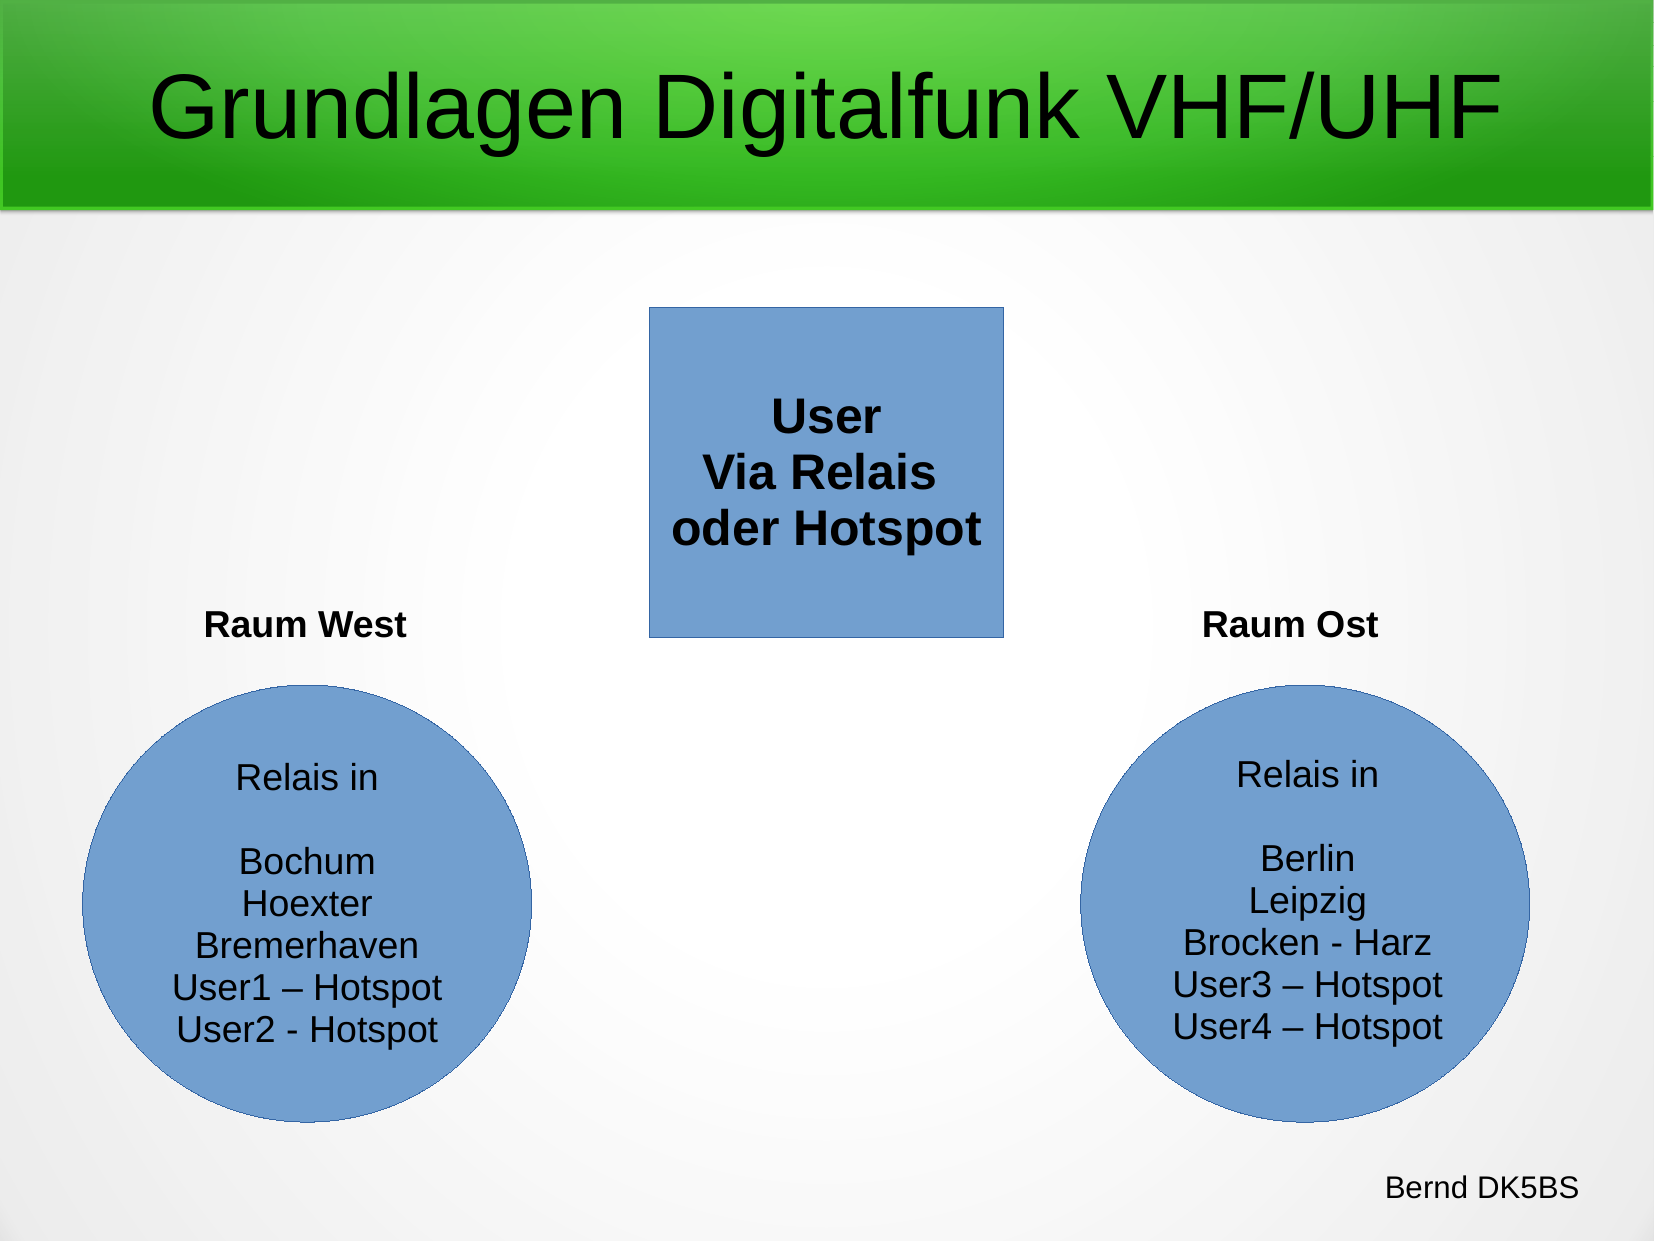

# Grundlagen Digitalfunk VHF/UHF
User
Via Relais
oder Hotspot
Raum West
Raum Ost
Relais in
Bochum
Hoexter
Bremerhaven
User1 – Hotspot
User2 - Hotspot
Relais in
Berlin
Leipzig
Brocken - Harz
User3 – Hotspot
User4 – Hotspot
Bernd DK5BS